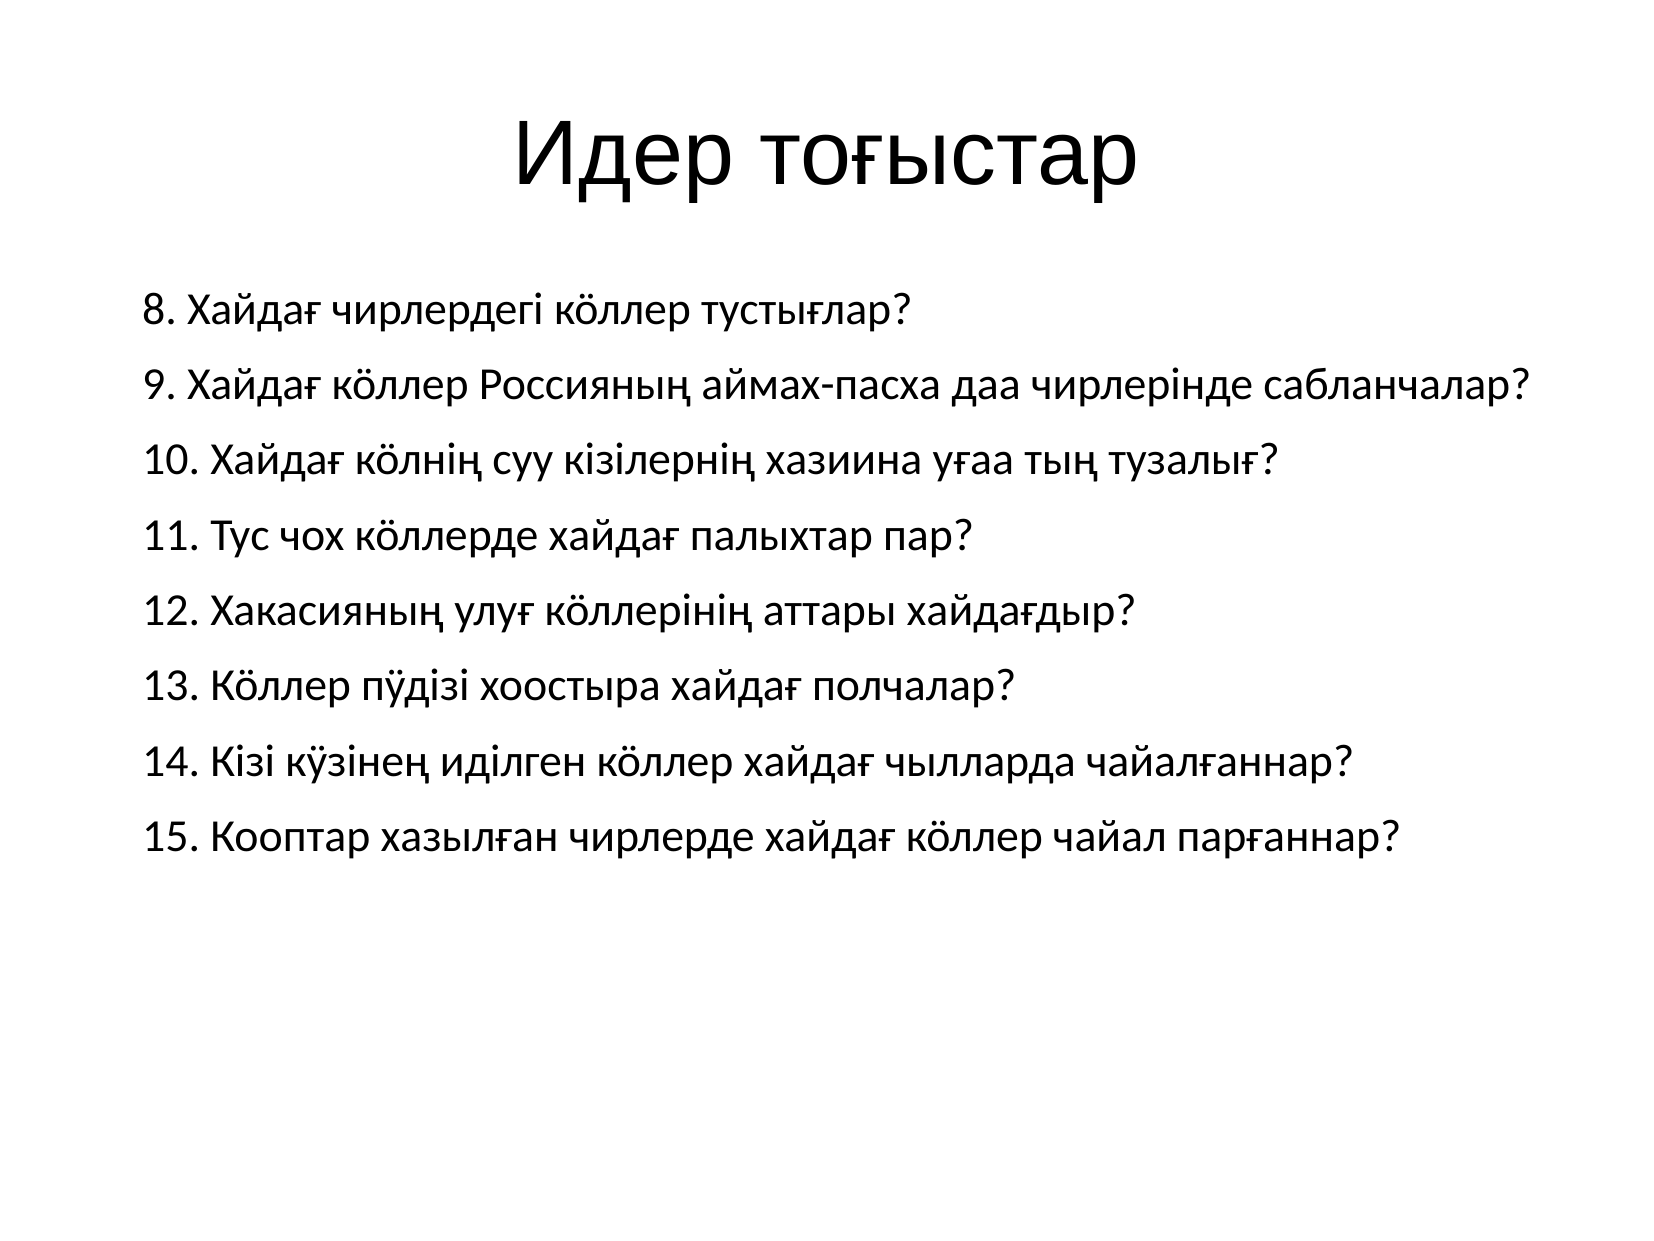

# Идер тоғыстар
8. Хайдағ чирлердегі кӧллер тустығлар?
9. Хайдағ кӧллер Россияның аймах-пасха даа чирлерінде сабланчалар?
10. Хайдағ кӧлнің суу кізілернің хазиина уғаа тың тузалығ?
11. Тус чох кӧллерде хайдағ палыхтар пар?
12. Хакасияның улуғ кӧллерінің аттары хайдағдыр?
13. Кӧллер пӱдізі хоостыра хайдағ полчалар?
14. Кізі кӱзінең иділген кӧллер хайдағ чылларда чайалғаннар?
15. Кооптар хазылған чирлерде хайдағ кӧллер чайал парғаннар?